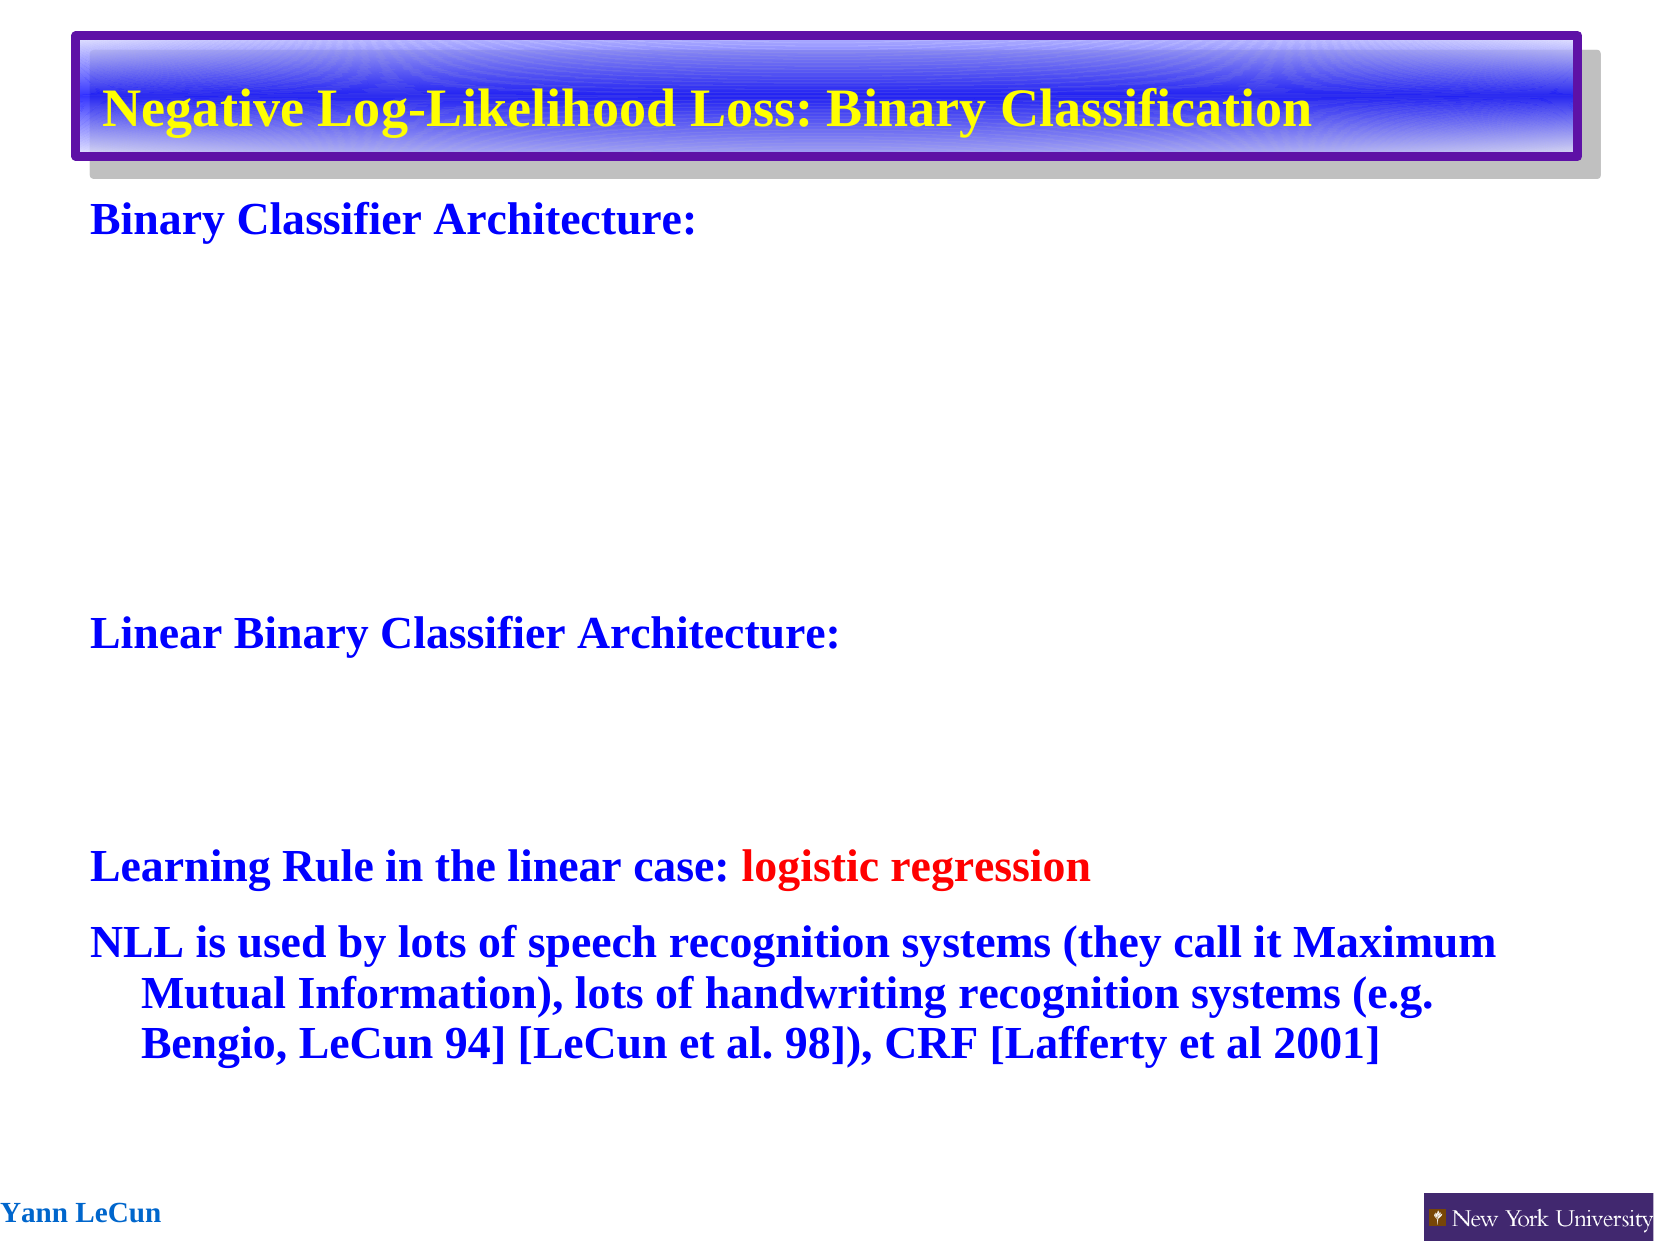

# Negative Log-Likelihood Loss: Binary Classification
Binary Classifier Architecture:
Linear Binary Classifier Architecture:
Learning Rule in the linear case: logistic regression
NLL is used by lots of speech recognition systems (they call it Maximum Mutual Information), lots of handwriting recognition systems (e.g. Bengio, LeCun 94] [LeCun et al. 98]), CRF [Lafferty et al 2001]